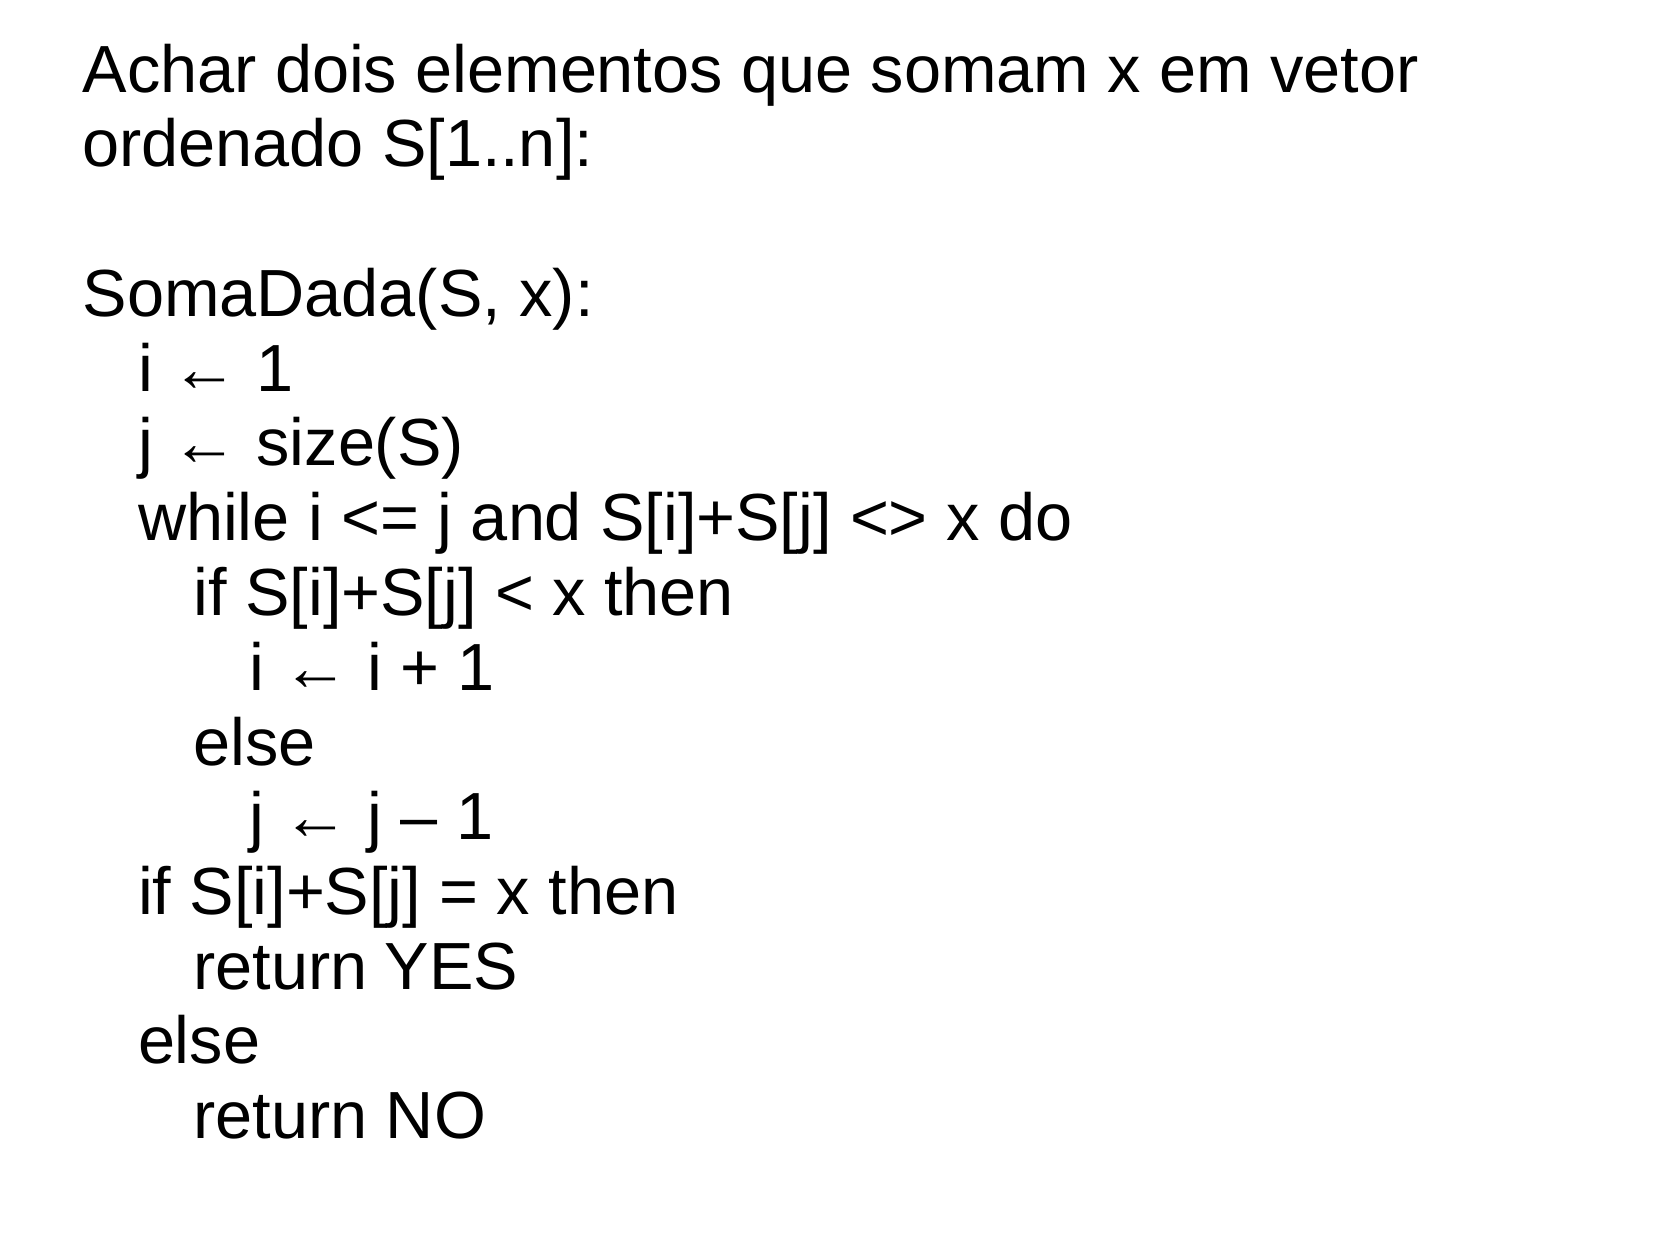

# Achar dois elementos que somam x em vetor ordenado S[1..n]:
SomaDada(S, x):
 i ← 1
 j ← size(S)
 while i <= j and S[i]+S[j] <> x do
 if S[i]+S[j] < x then
 i ← i + 1
 else
 j ← j – 1
 if S[i]+S[j] = x then
 return YES
 else
 return NO